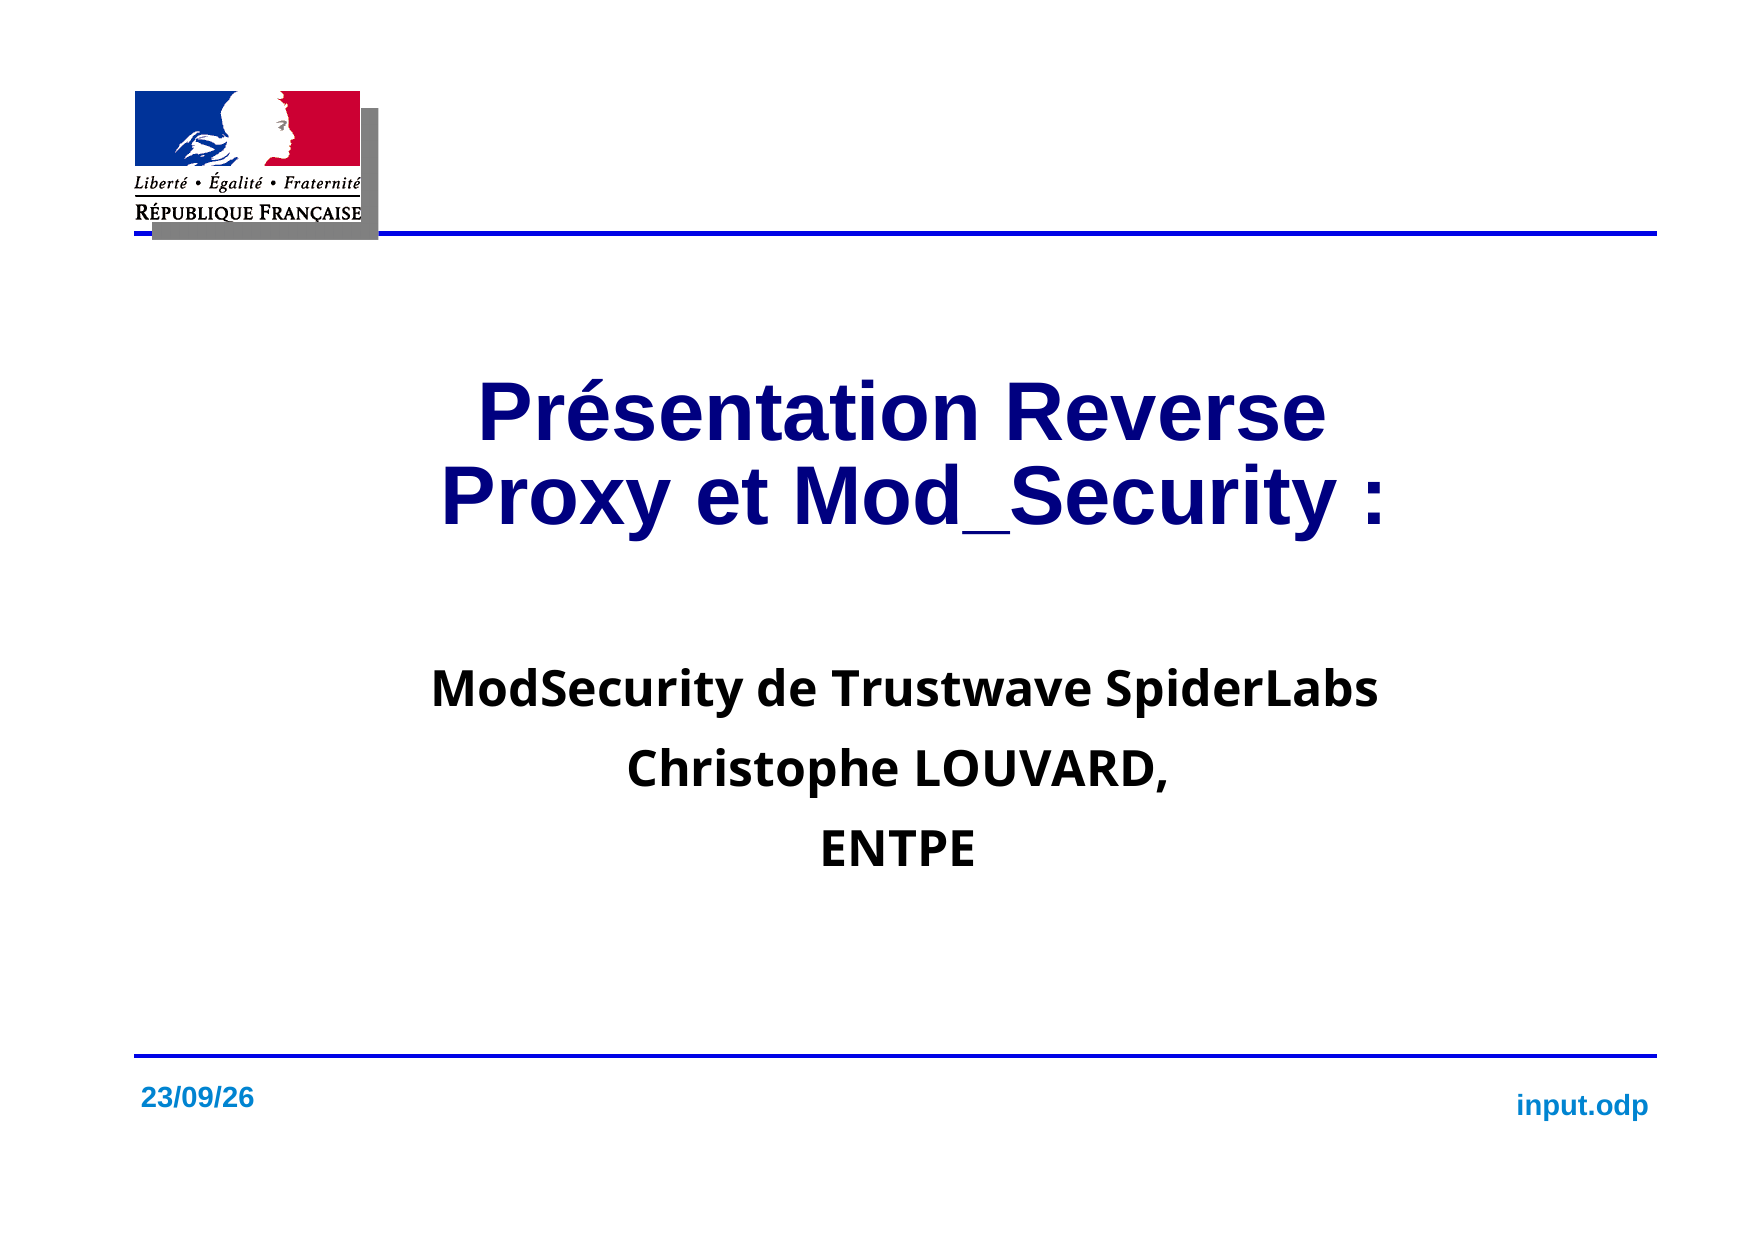

# Présentation Reverse Proxy et Mod_Security :
ModSecurity de Trustwave SpiderLabs
Christophe LOUVARD,
ENTPE
ARAMIS : sécuriser une application web